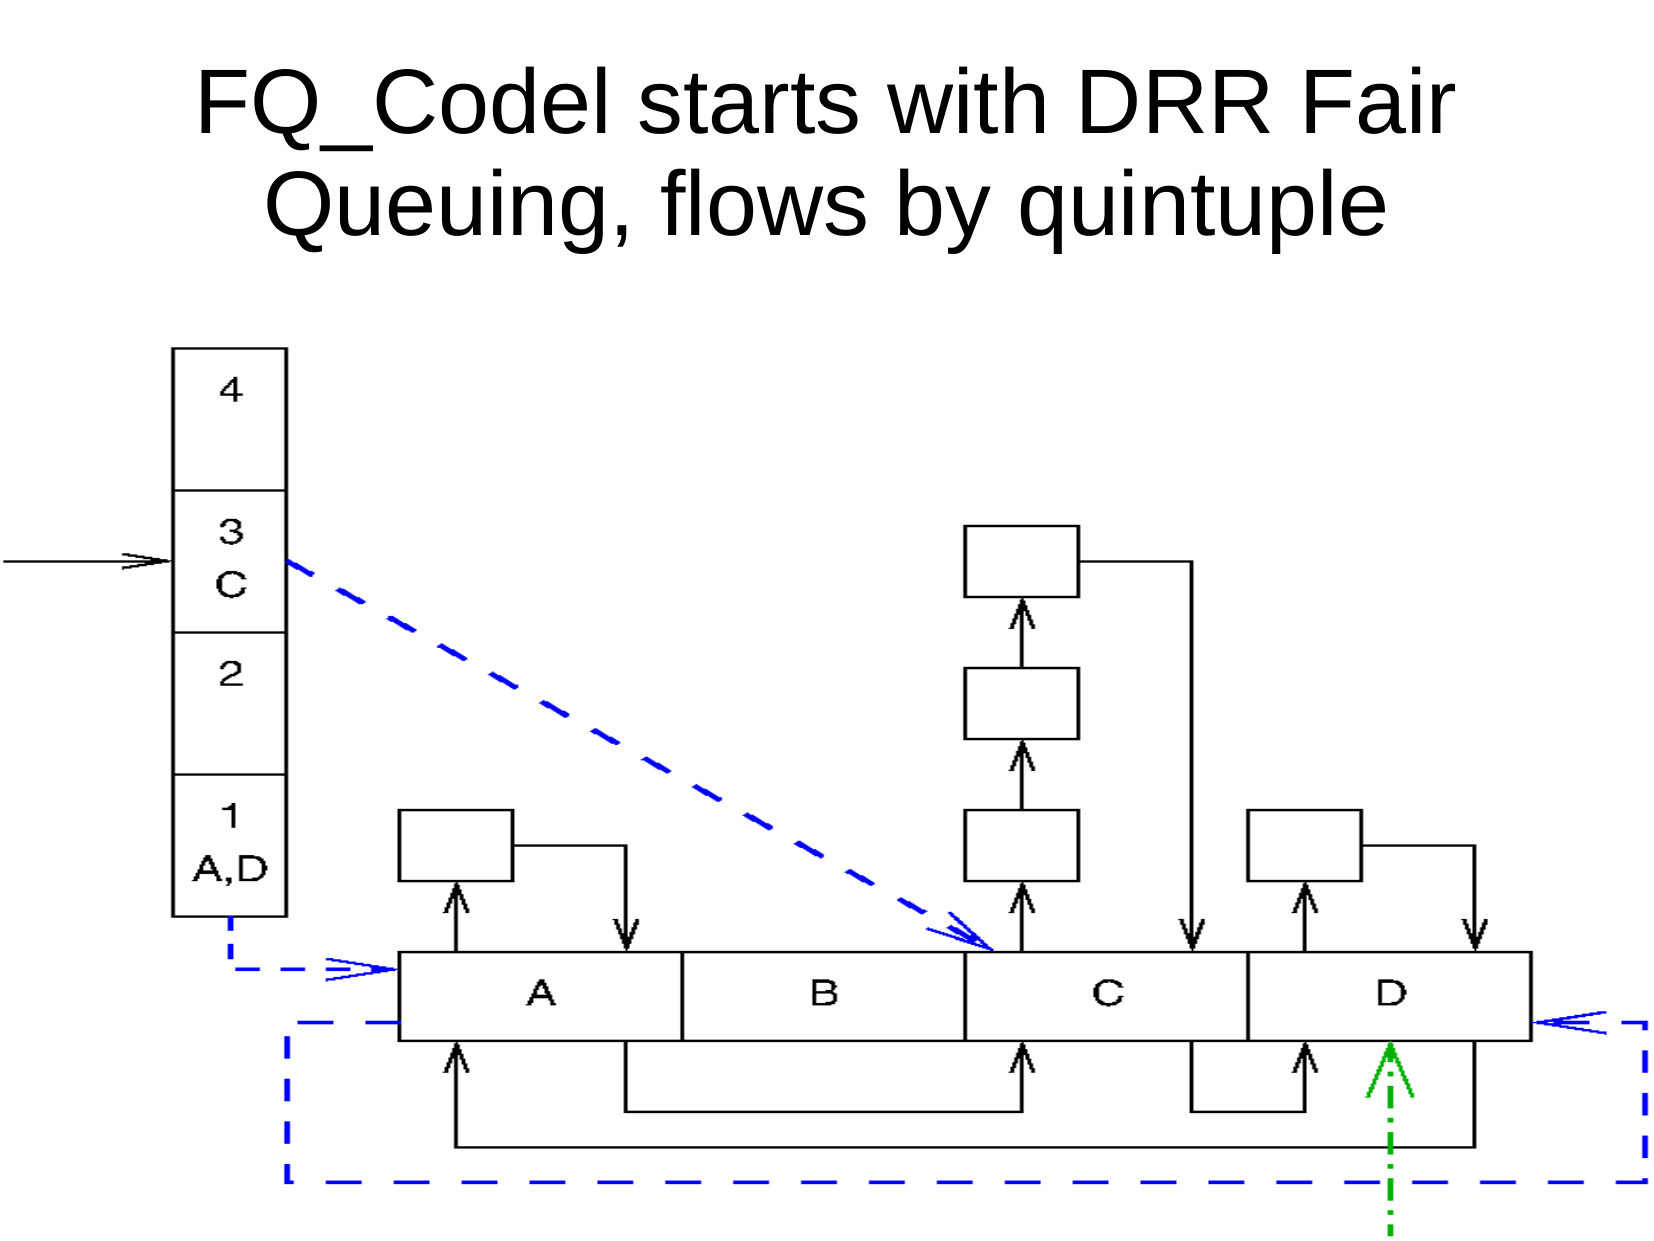

# FQ_Codel starts with DRR Fair Queuing, flows by quintuple